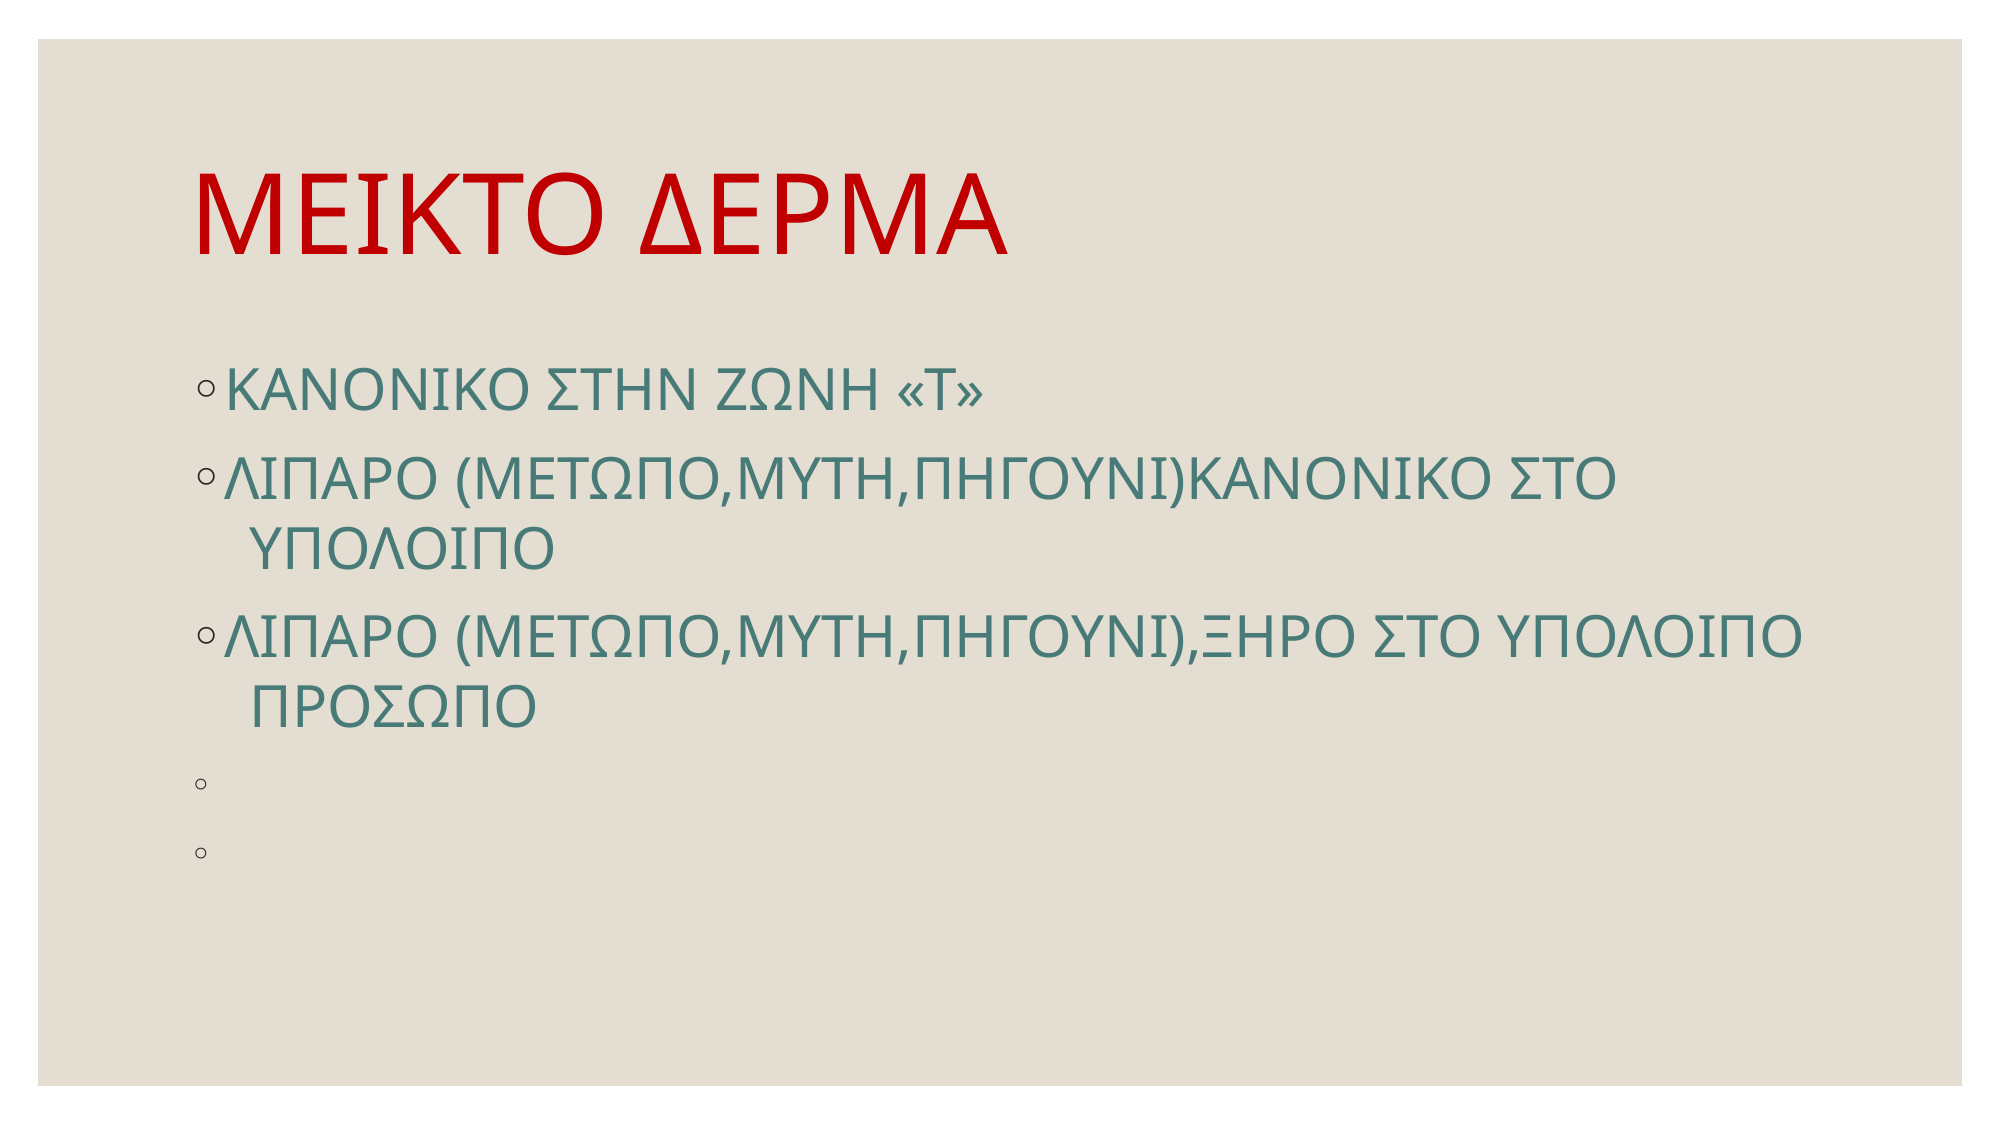

# ΜΕΙΚΤΟ ΔΕΡΜΑ
ΚΑΝΟΝΙΚΟ ΣΤΗΝ ΖΩΝΗ «Τ»
ΛΙΠΑΡΟ (ΜΕΤΩΠΟ,ΜΥΤΗ,ΠΗΓΟΥΝΙ)ΚΑΝΟΝΙΚΟ ΣΤΟ ΥΠΟΛΟΙΠΟ
ΛΙΠΑΡΟ (ΜΕΤΩΠΟ,ΜΥΤΗ,ΠΗΓΟΥΝΙ),ΞΗΡΟ ΣΤΟ ΥΠΟΛΟΙΠΟ ΠΡΟΣΩΠΟ